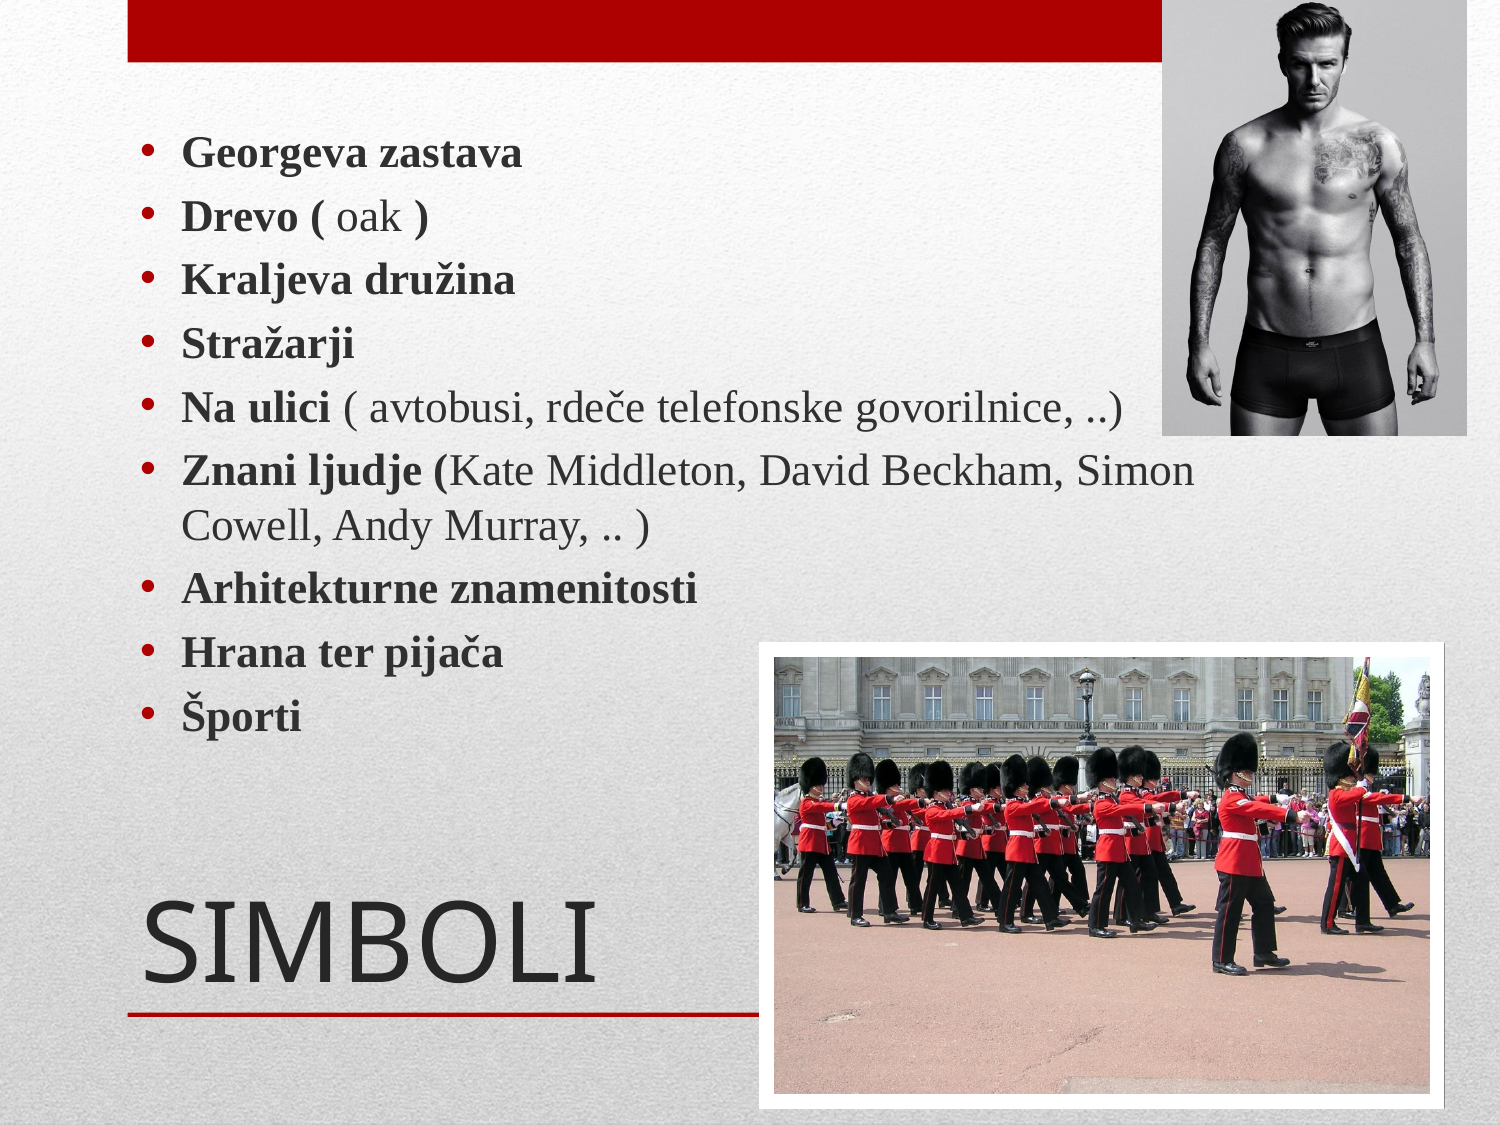

Georgeva zastava
Drevo ( oak )
Kraljeva družina
Stražarji
Na ulici ( avtobusi, rdeče telefonske govorilnice, ..)
Znani ljudje (Kate Middleton, David Beckham, Simon Cowell, Andy Murray, .. )
Arhitekturne znamenitosti
Hrana ter pijača
Športi
# SIMBOLI